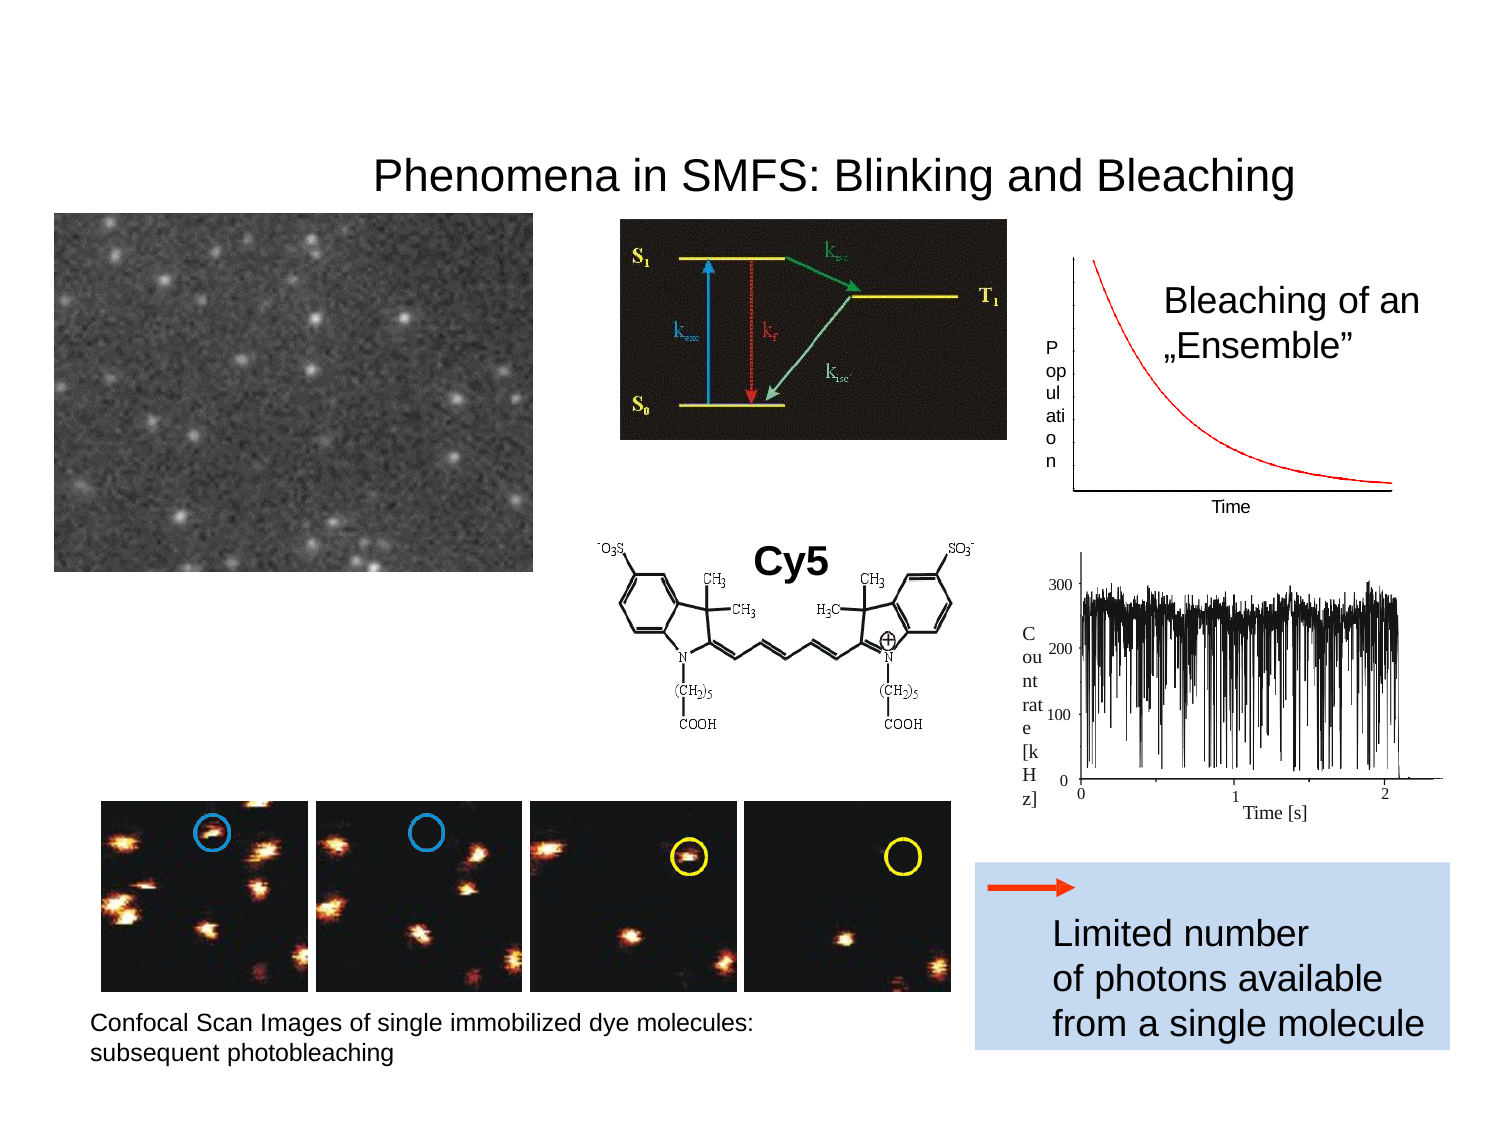

# Phenomena in SMFS: Blinking and Bleaching
Bleaching of an
„Ensemble”
Population
Time
Cy5
300
Count rate [kHz]
+
200
100
0
0
2
1
Time [s]
Limited number
of photons available from a single molecule
Confocal Scan Images of single immobilized dye molecules:
subsequent photobleaching